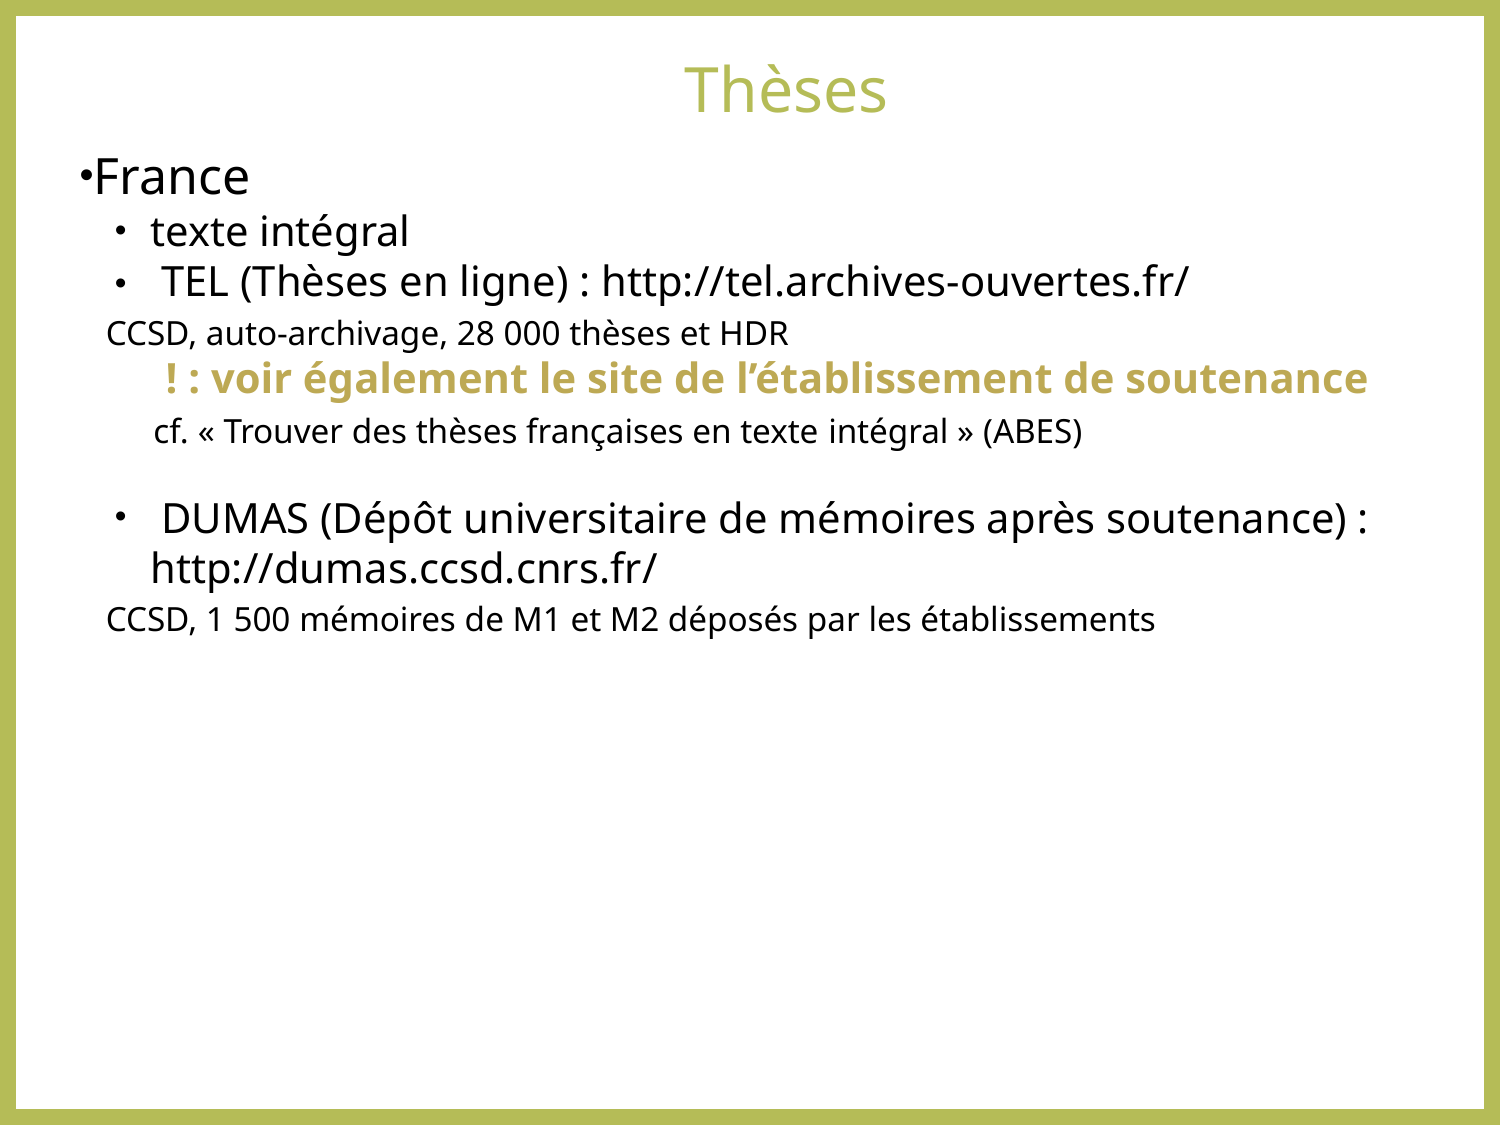

Thèses
France
texte intégral
 TEL (Thèses en ligne) : http://tel.archives-ouvertes.fr/
 CCSD, auto-archivage, 28 000 thèses et HDR
 ! : voir également le site de l’établissement de soutenance
	cf. « Trouver des thèses françaises en texte intégral » (ABES)
 DUMAS (Dépôt universitaire de mémoires après soutenance) : http://dumas.ccsd.cnrs.fr/
 CCSD, 1 500 mémoires de M1 et M2 déposés par les établissements